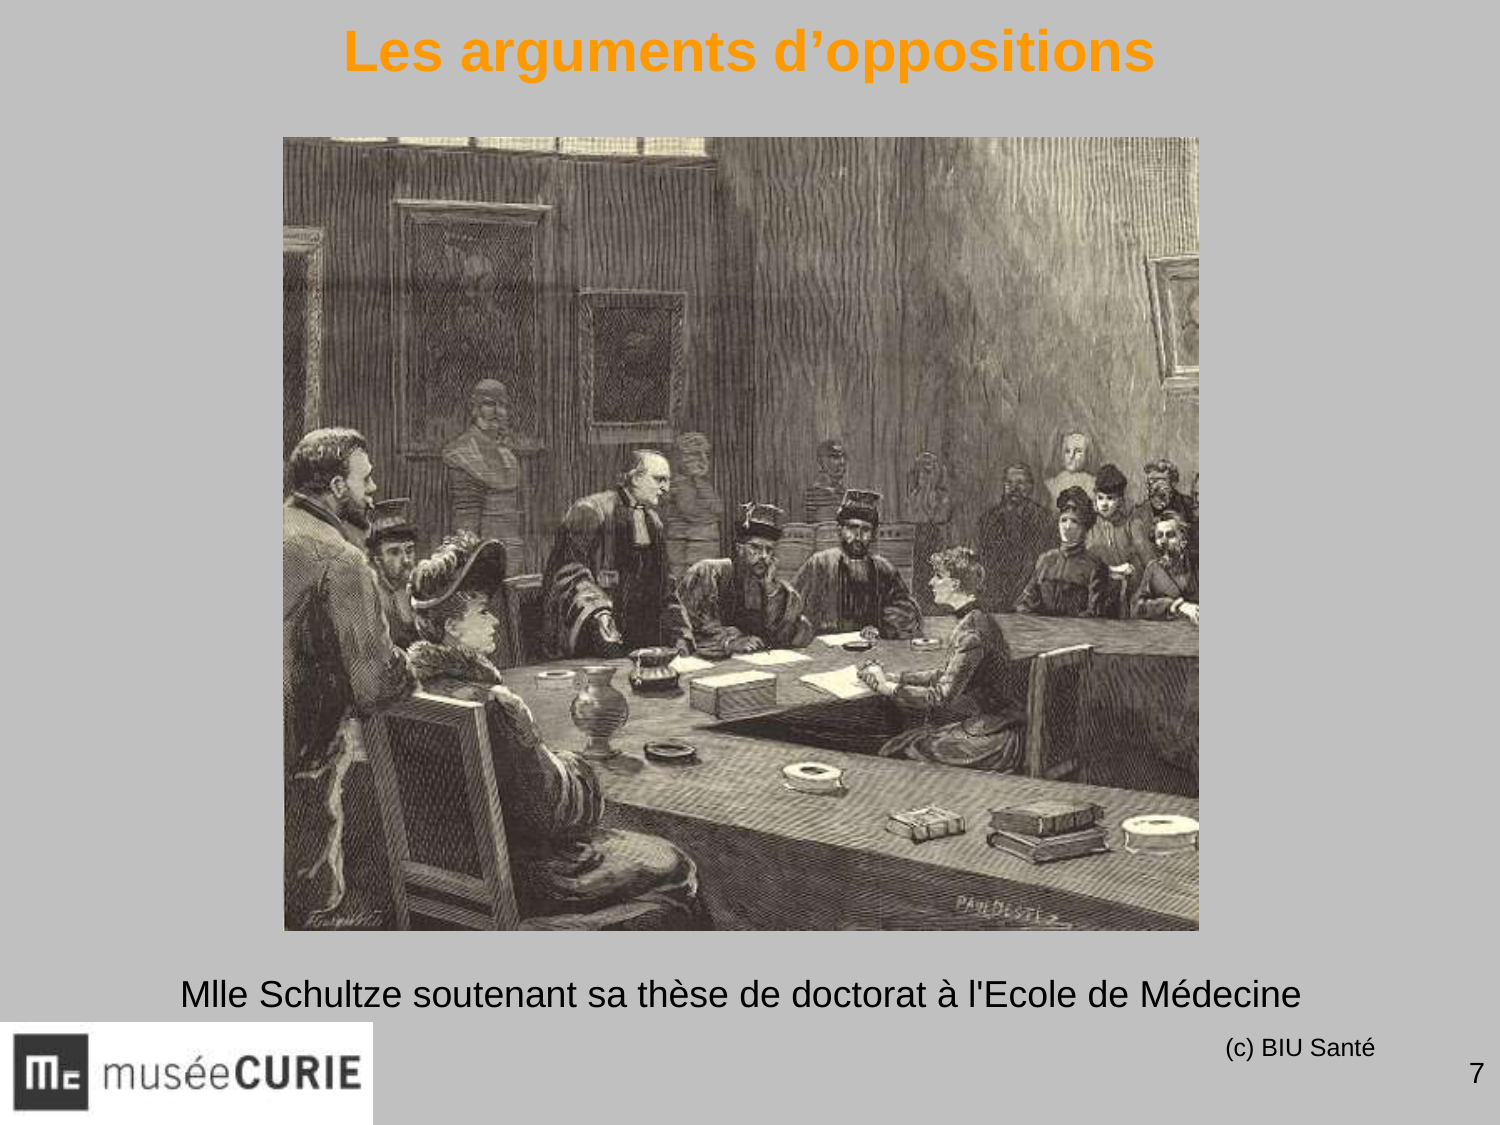

Les arguments d’oppositions
Mlle Schultze soutenant sa thèse de doctorat à l'Ecole de Médecine
(c) BIU Santé